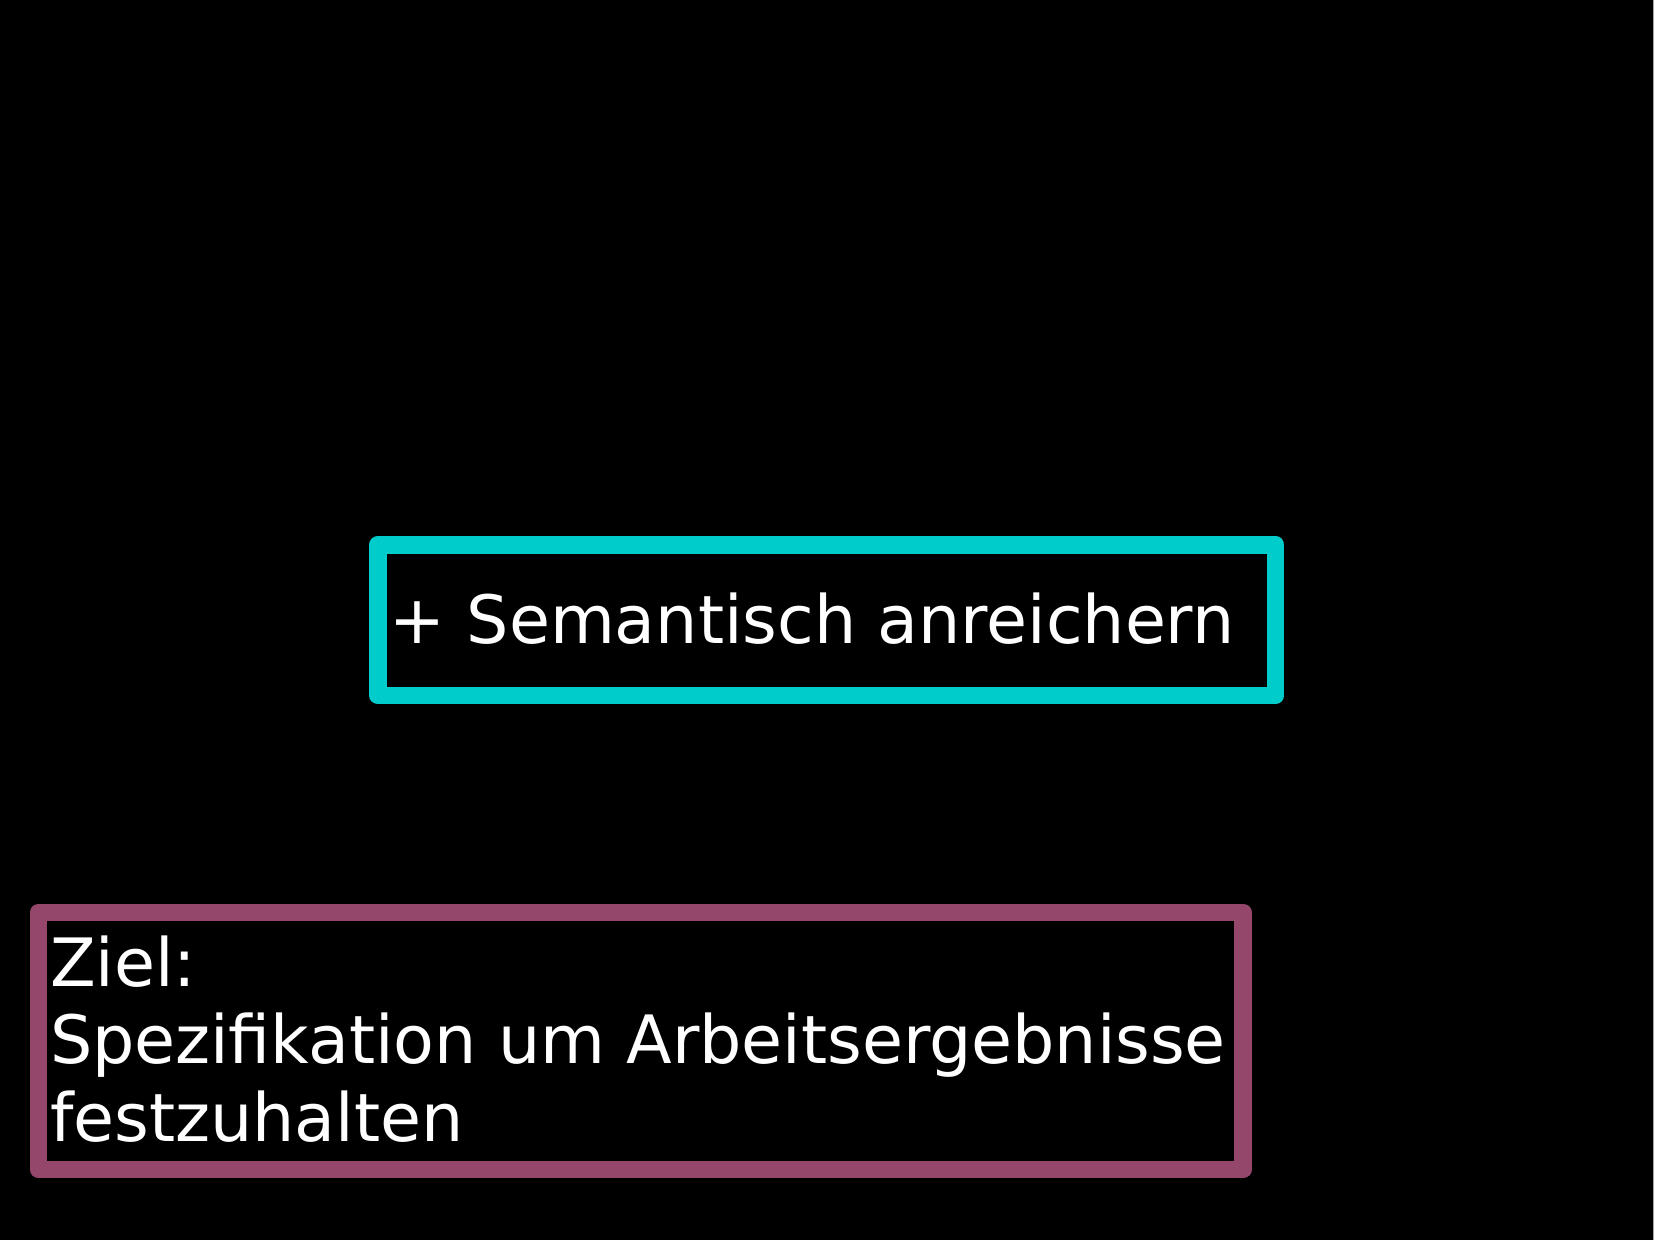

+ Semantisch anreichern
Ziel:
Spezifikation um Arbeitsergebnisse festzuhalten